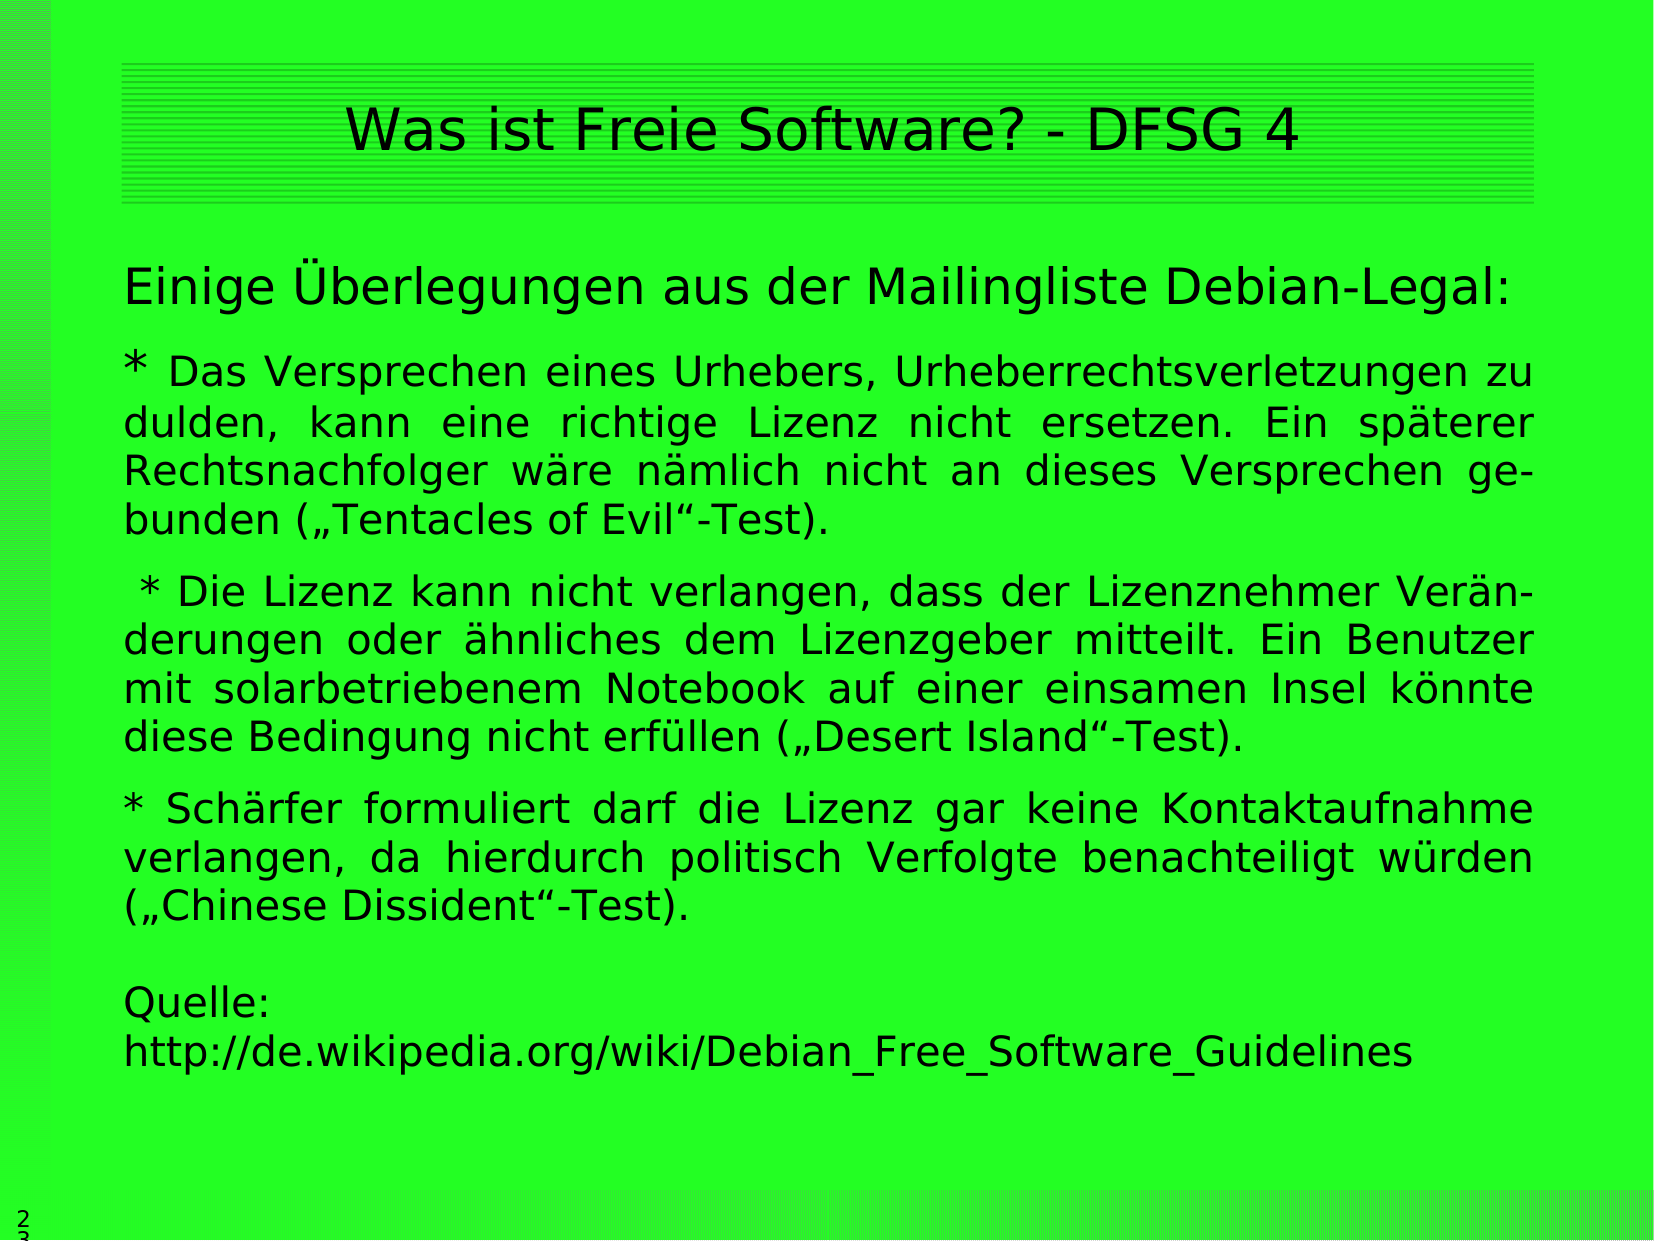

Was ist Freie Software? - DFSG 4
# Einige Überlegungen aus der Mailingliste Debian-Legal:
* Das Versprechen eines Urhebers, Urheberrechtsverletzungen zu dulden, kann eine richtige Lizenz nicht ersetzen. Ein späterer Rechtsnachfolger wäre nämlich nicht an dieses Versprechen ge-bunden („Tentacles of Evil“-Test).
 * Die Lizenz kann nicht verlangen, dass der Lizenznehmer Verän-derungen oder ähnliches dem Lizenzgeber mitteilt. Ein Benutzer mit solarbetriebenem Notebook auf einer einsamen Insel könnte diese Bedingung nicht erfüllen („Desert Island“-Test).
* Schärfer formuliert darf die Lizenz gar keine Kontaktaufnahme verlangen, da hierdurch politisch Verfolgte benachteiligt würden („Chinese Dissident“-Test).
Quelle: http://de.wikipedia.org/wiki/Debian_Free_Software_Guidelines